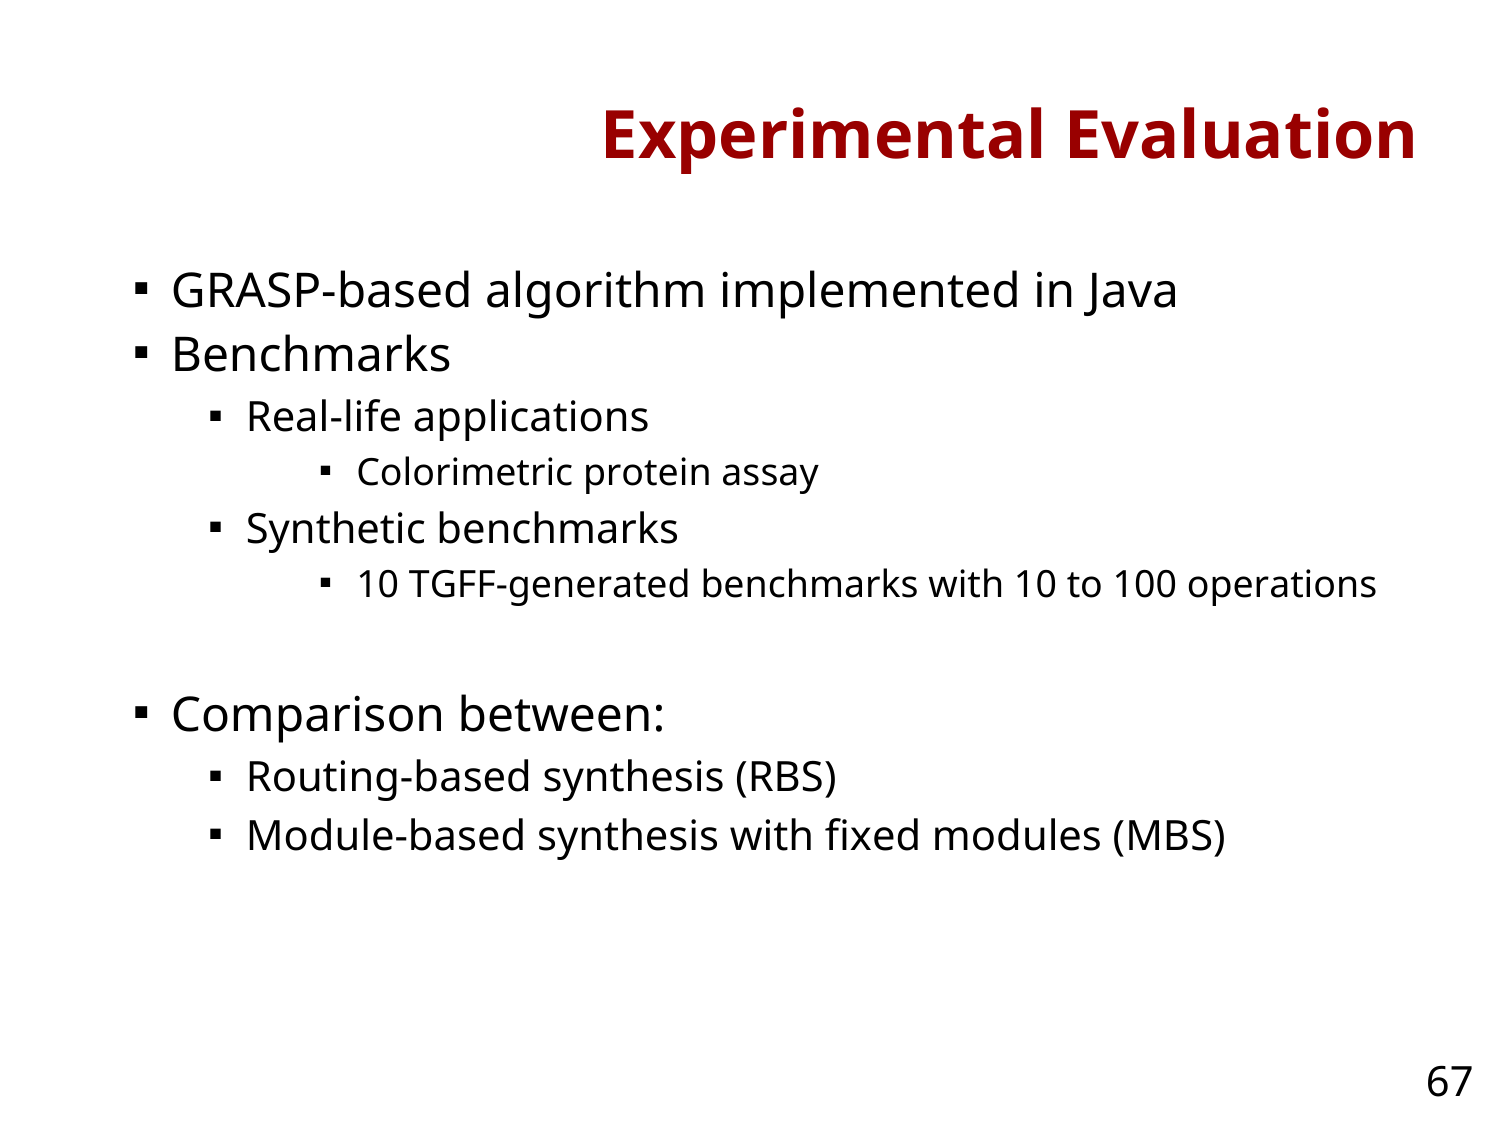

# Experimental Evaluation
GRASP-based algorithm implemented in Java
Benchmarks
Real-life applications
Colorimetric protein assay
Synthetic benchmarks
10 TGFF-generated benchmarks with 10 to 100 operations
Comparison between:
Routing-based synthesis (RBS)
Module-based synthesis with fixed modules (MBS)